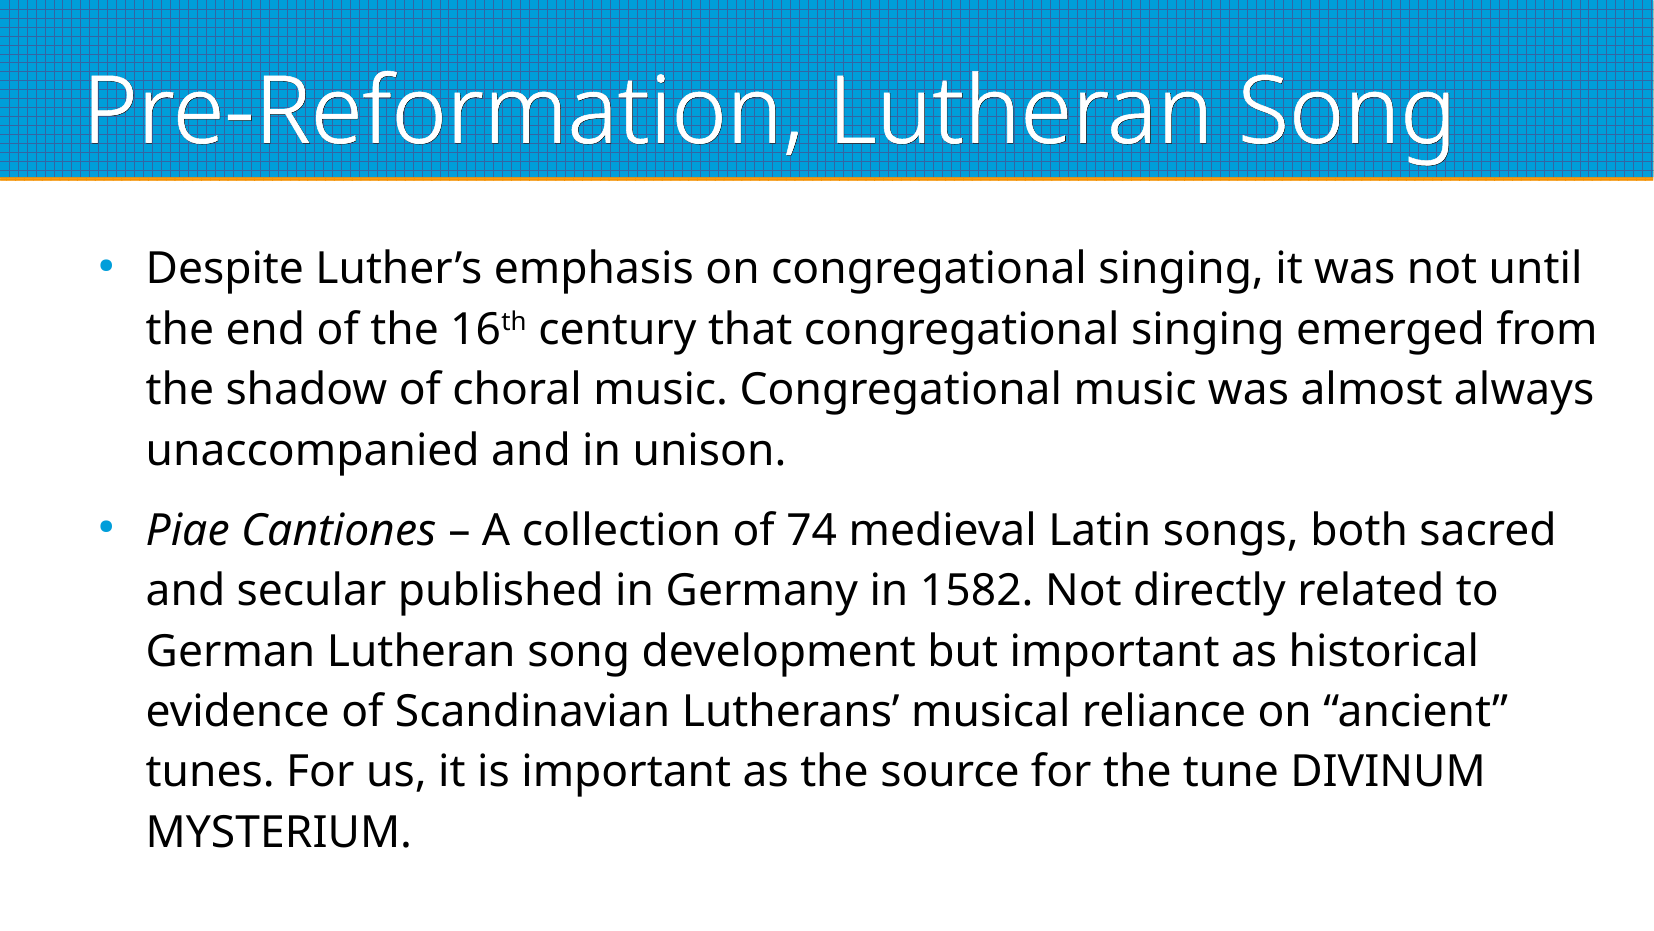

# Pre-Reformation, Lutheran Song
Despite Luther’s emphasis on congregational singing, it was not until the end of the 16th century that congregational singing emerged from the shadow of choral music. Congregational music was almost always unaccompanied and in unison.
Piae Cantiones – A collection of 74 medieval Latin songs, both sacred and secular published in Germany in 1582. Not directly related to German Lutheran song development but important as historical evidence of Scandinavian Lutherans’ musical reliance on “ancient” tunes. For us, it is important as the source for the tune DIVINUM MYSTERIUM.